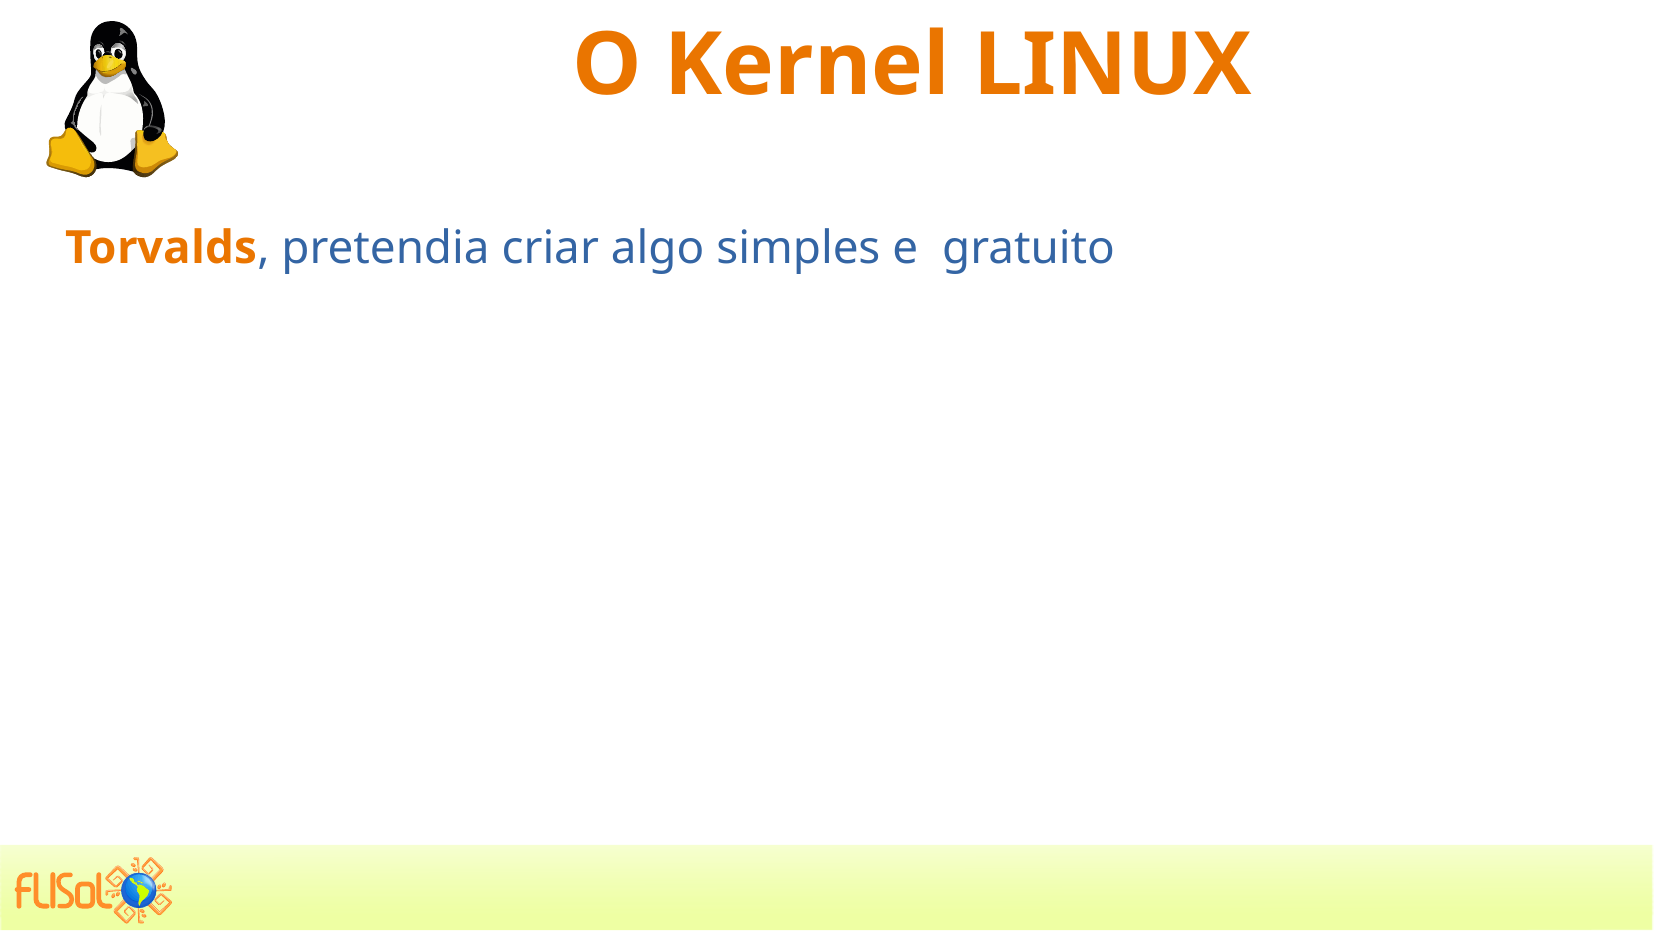

O Kernel LINUX
 Torvalds, pretendia criar algo simples e gratuito